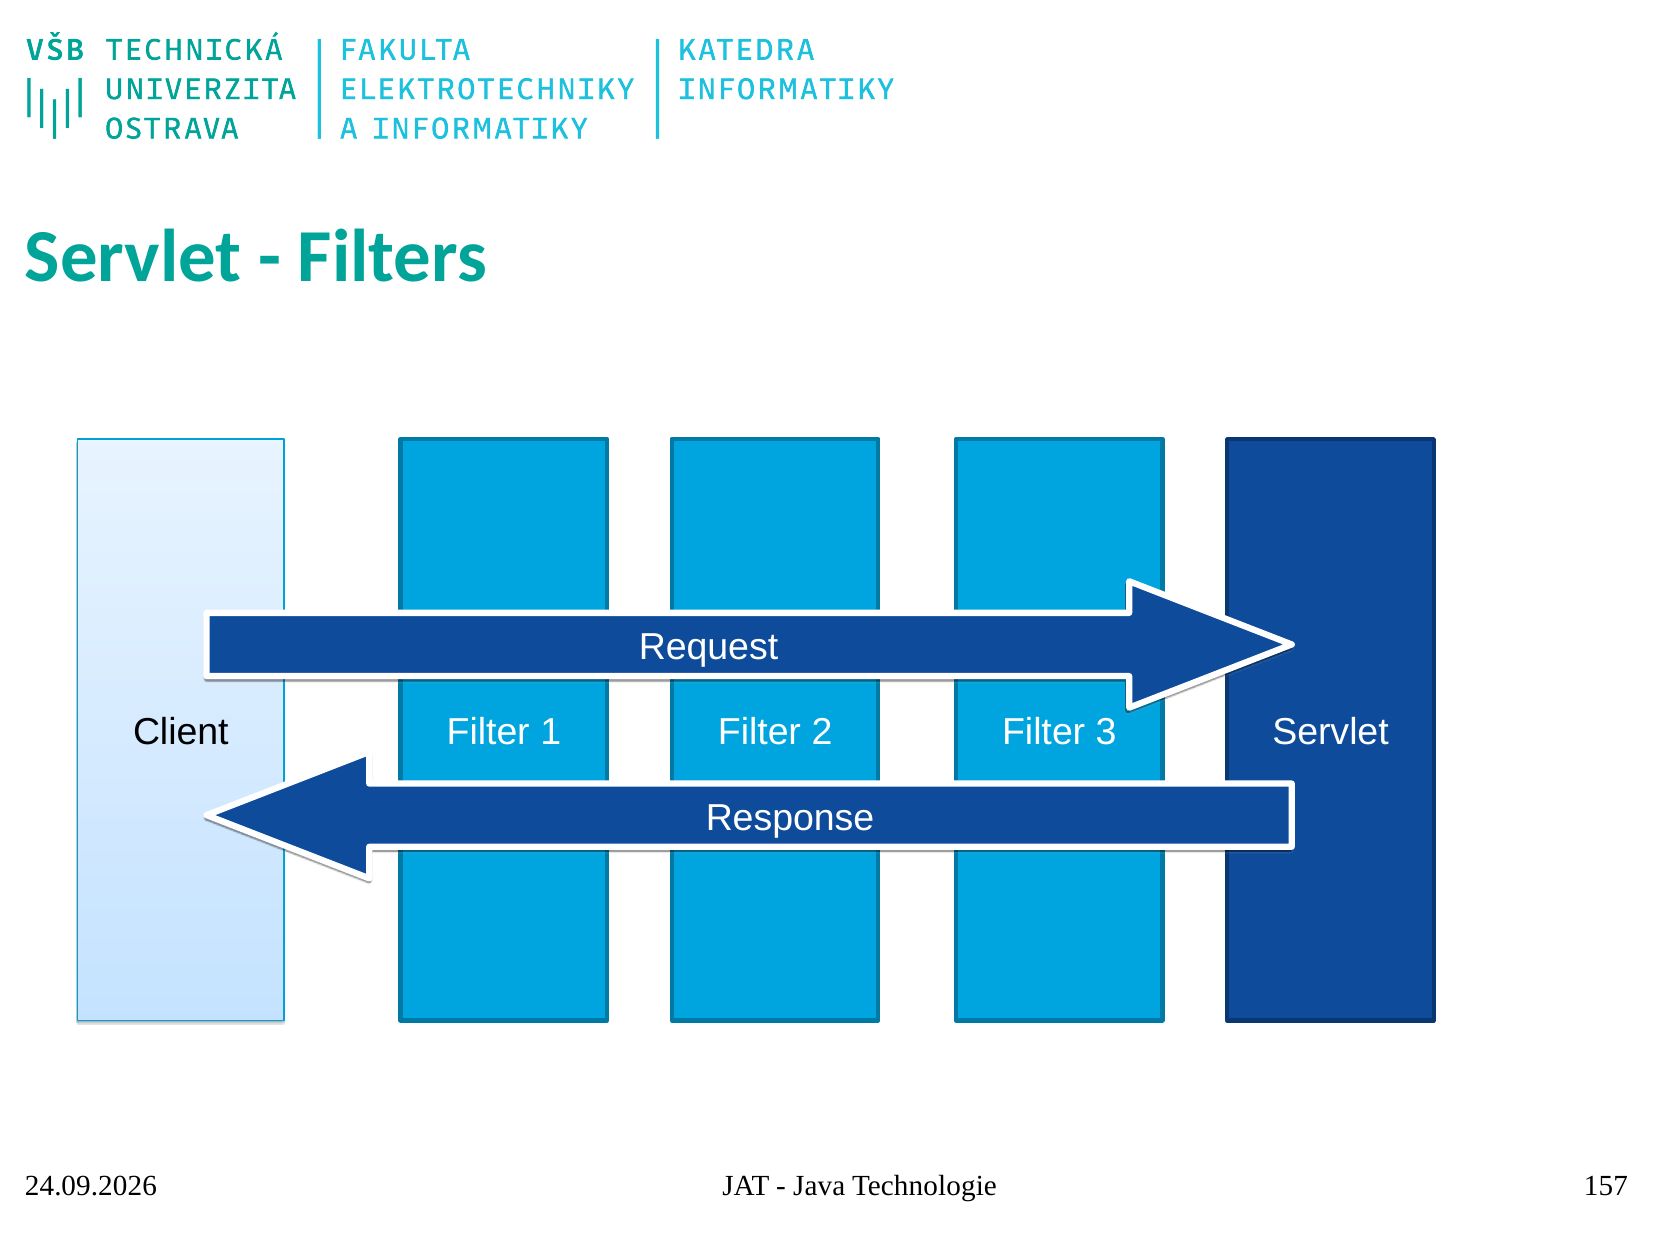

# Servlet - Filters
Client
Filter 1
Filter 2
Filter 3
Servlet
Request
Response
JAT - Java Technologie
157